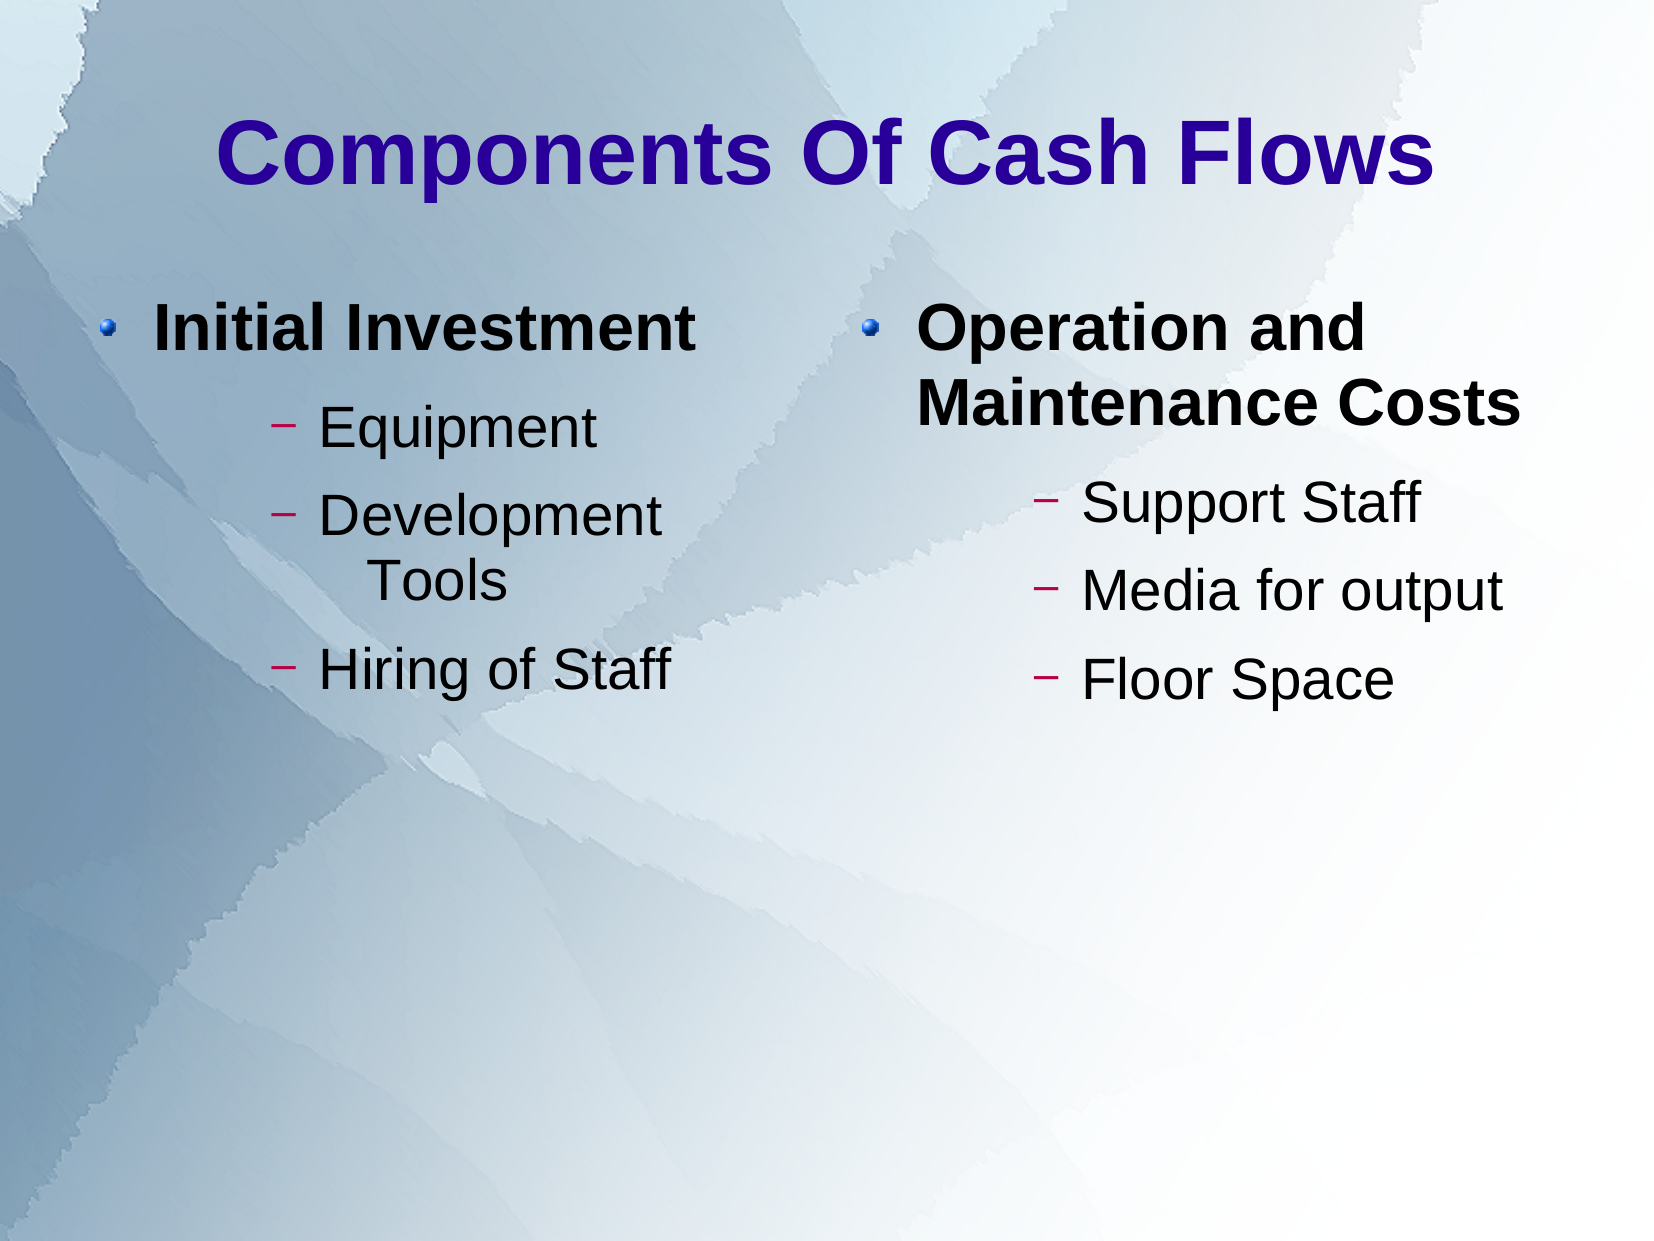

# Components Of Cash Flows
Initial Investment
Equipment
Development Tools
Hiring of Staff
Operation and Maintenance Costs
Support Staff
Media for output
Floor Space